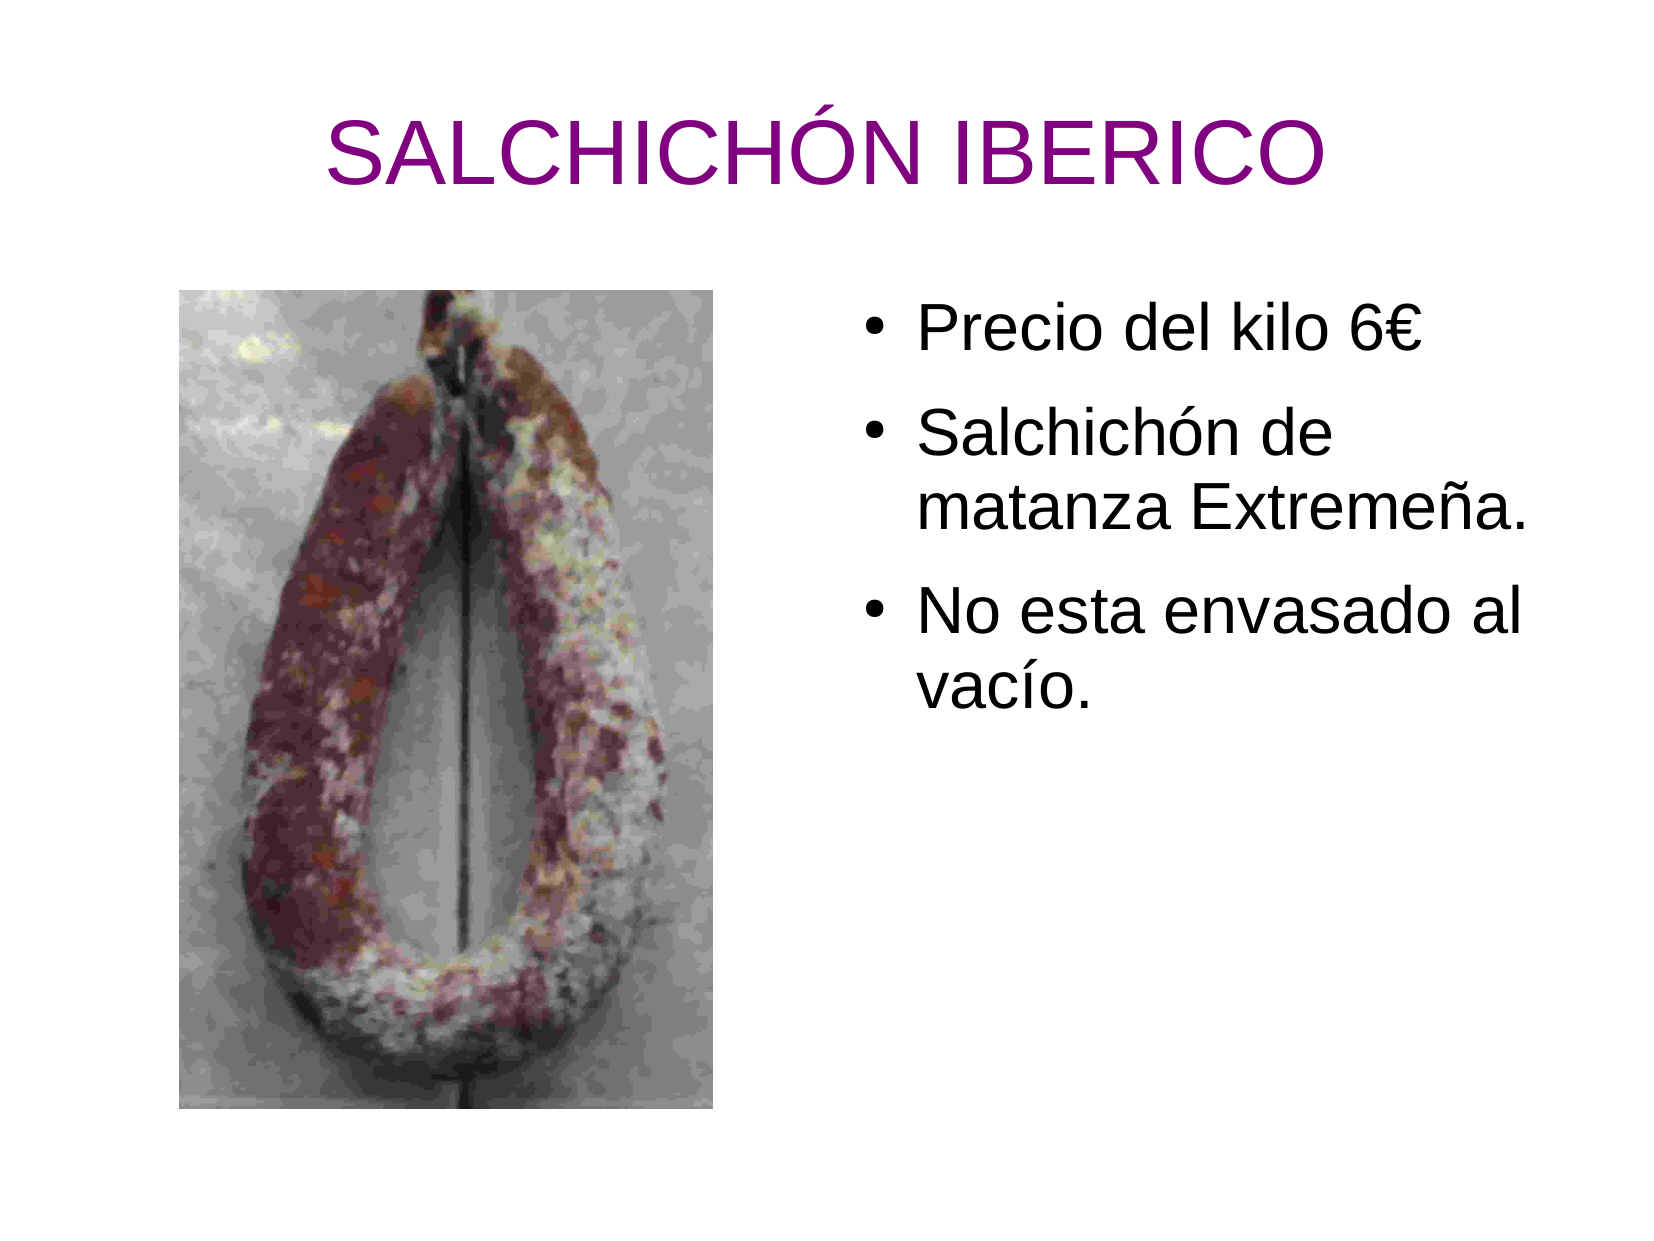

# SALCHICHÓN IBERICO
Precio del kilo 6€
Salchichón de matanza Extremeña.
No esta envasado al vacío.